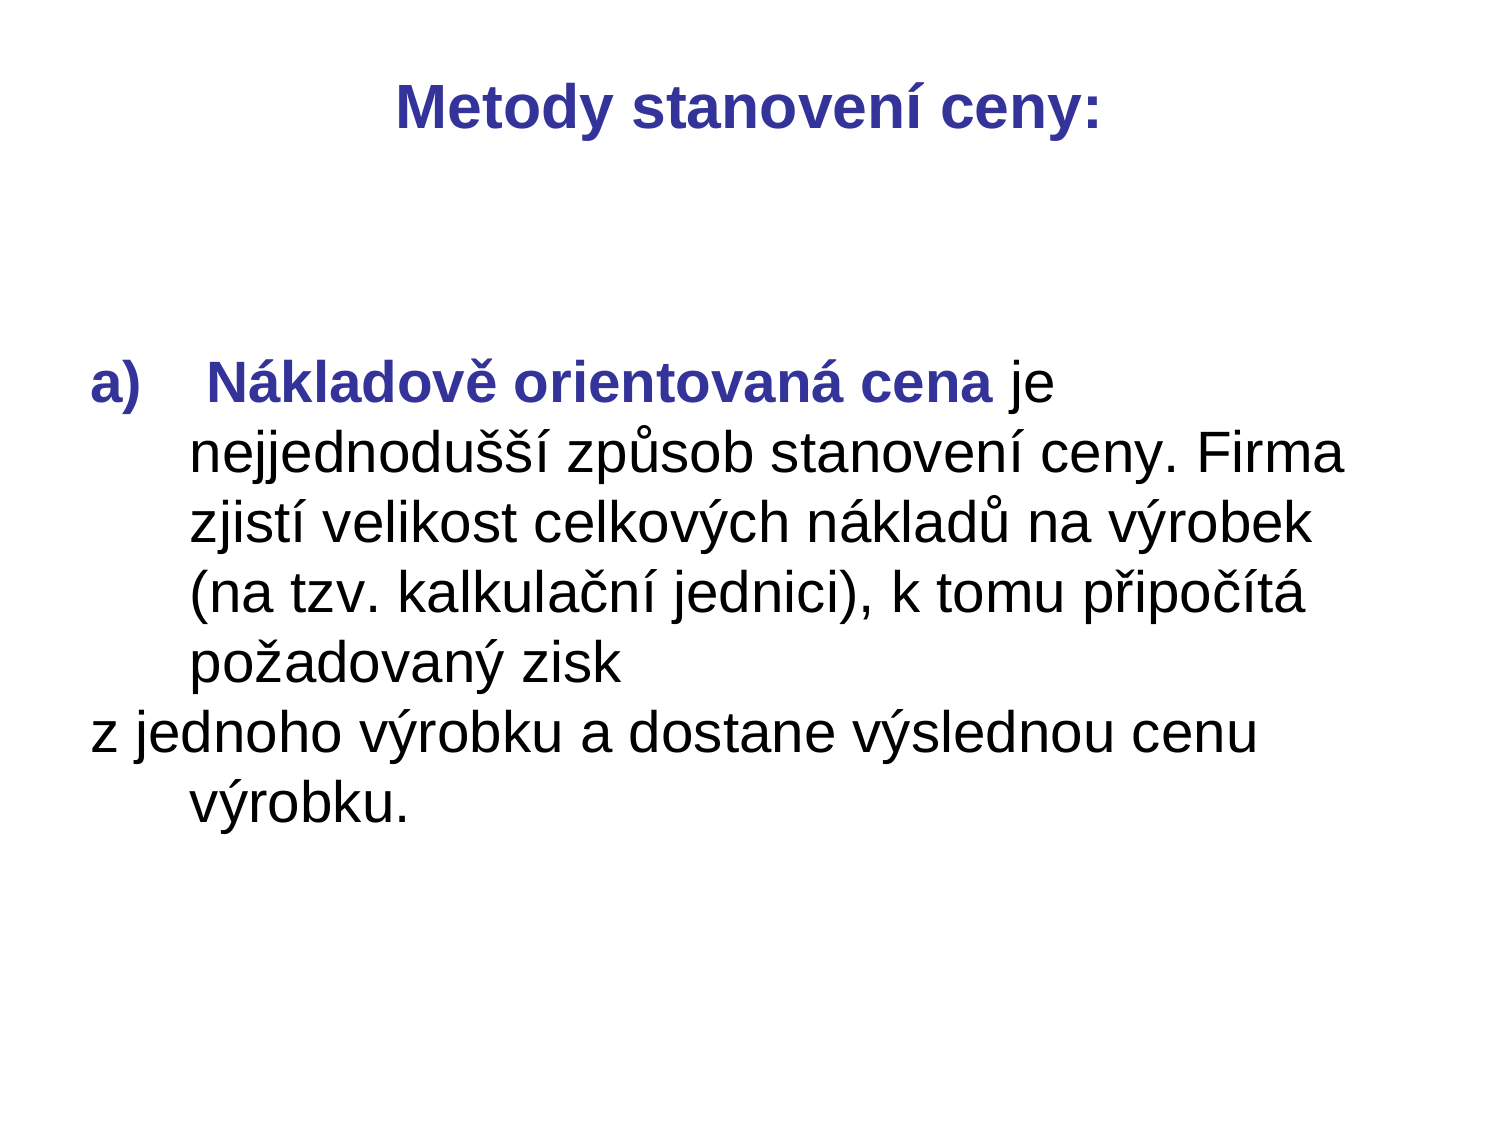

# Metody stanovení ceny:
 Nákladově orientovaná cena je nejjednodušší způsob stanovení ceny. Firma zjistí velikost celkových nákladů na výrobek (na tzv. kalkulační jednici), k tomu připočítá požadovaný zisk
z jednoho výrobku a dostane výslednou cenu výrobku.